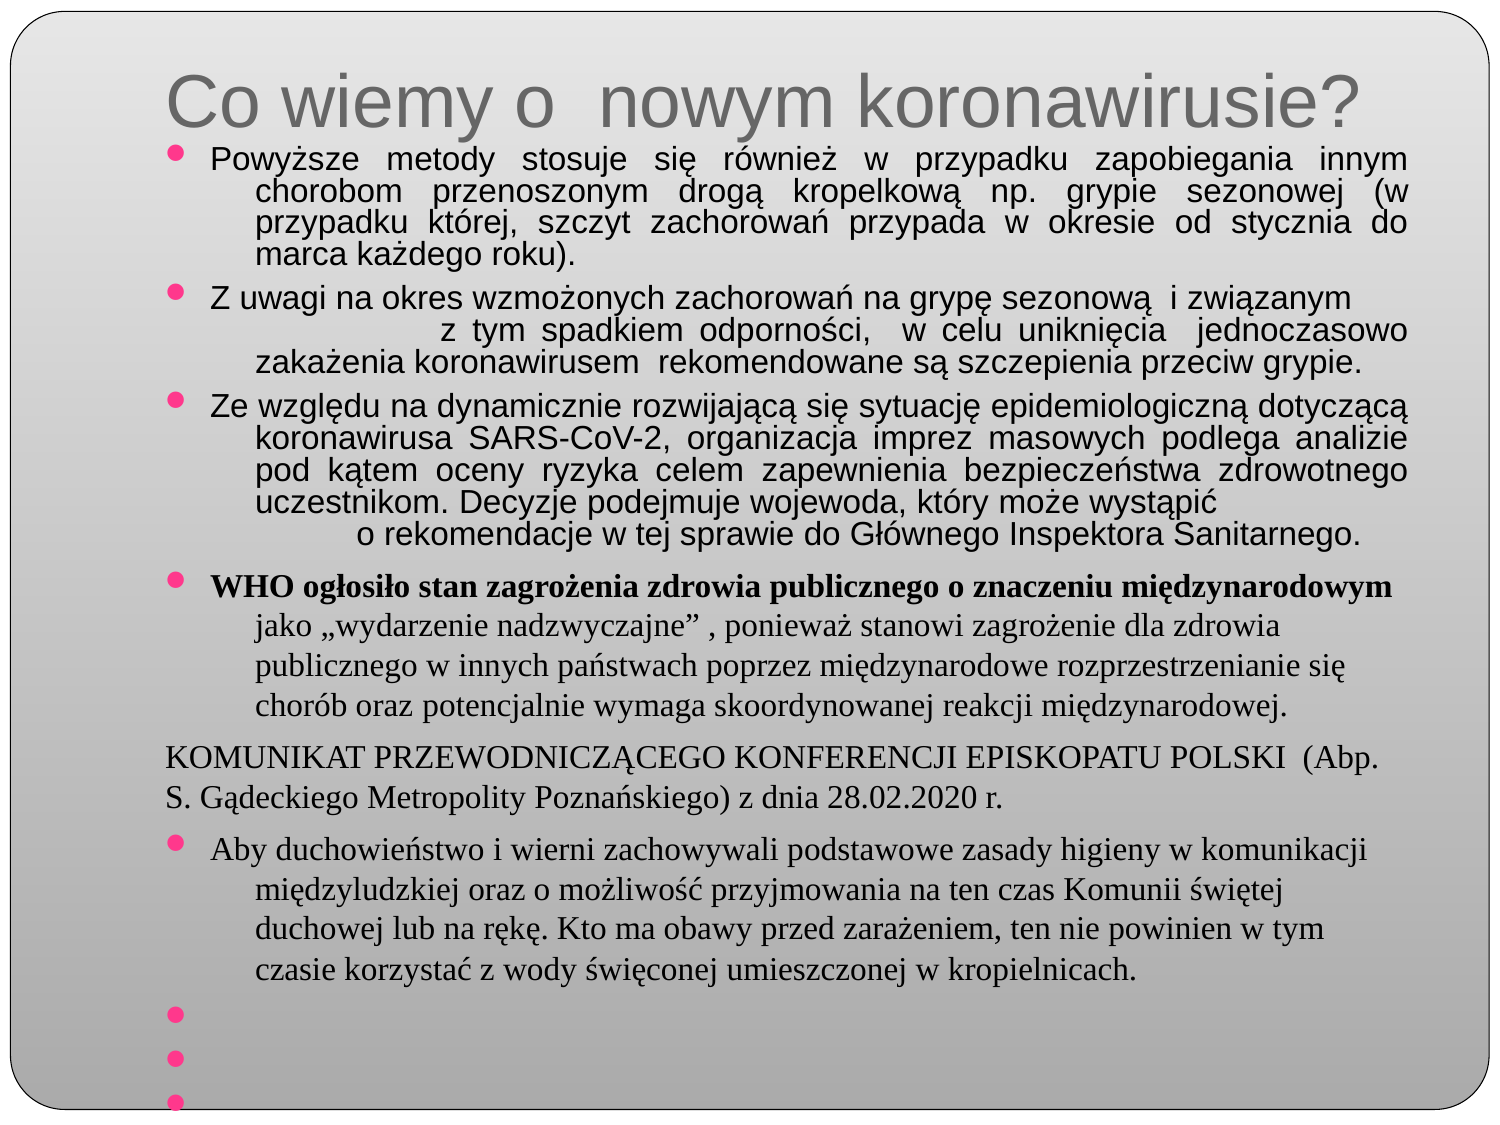

# Co wiemy o nowym koronawirusie?
Powyższe metody stosuje się również w przypadku zapobiegania innym chorobom przenoszonym drogą kropelkową np. grypie sezonowej (w przypadku której, szczyt zachorowań przypada w okresie od stycznia do marca każdego roku).
Z uwagi na okres wzmożonych zachorowań na grypę sezonową i związanym z tym spadkiem odporności, w celu uniknięcia jednoczasowo zakażenia koronawirusem rekomendowane są szczepienia przeciw grypie.
Ze względu na dynamicznie rozwijającą się sytuację epidemiologiczną dotyczącą koronawirusa SARS-CoV-2, organizacja imprez masowych podlega analizie pod kątem oceny ryzyka celem zapewnienia bezpieczeństwa zdrowotnego uczestnikom. Decyzje podejmuje wojewoda, który może wystąpić o rekomendacje w tej sprawie do Głównego Inspektora Sanitarnego.
WHO ogłosiło stan zagrożenia zdrowia publicznego o znaczeniu międzynarodowym jako „wydarzenie nadzwyczajne” , ponieważ stanowi zagrożenie dla zdrowia publicznego w innych państwach poprzez międzynarodowe rozprzestrzenianie się chorób oraz potencjalnie wymaga skoordynowanej reakcji międzynarodowej.
KOMUNIKAT PRZEWODNICZĄCEGO KONFERENCJI EPISKOPATU POLSKI (Abp. S. Gądeckiego Metropolity Poznańskiego) z dnia 28.02.2020 r.
Aby duchowieństwo i wierni zachowywali podstawowe zasady higieny w komunikacji międzyludzkiej oraz o możliwość przyjmowania na ten czas Komunii świętej duchowej lub na rękę. Kto ma obawy przed zarażeniem, ten nie powinien w tym czasie korzystać z wody święconej umieszczonej w kropielnicach.